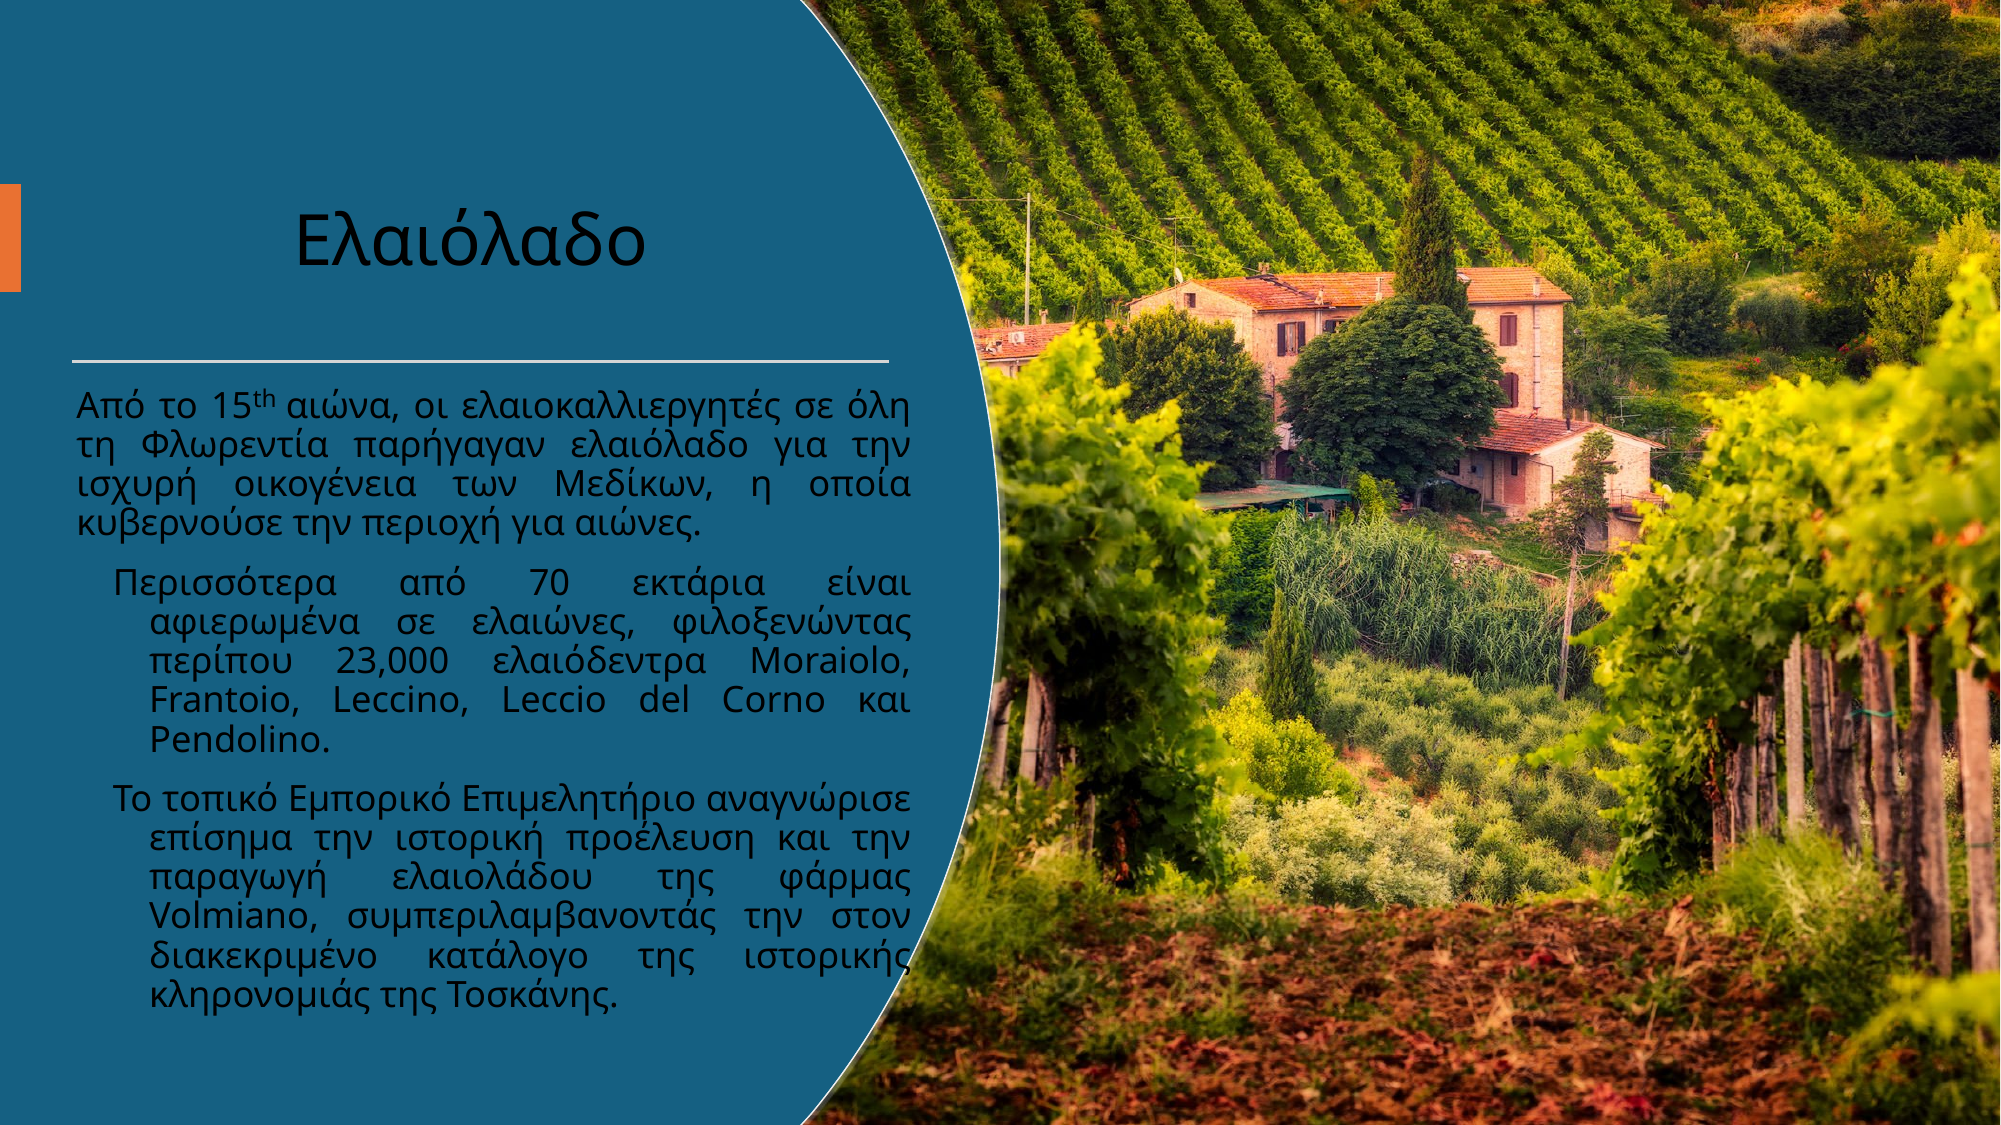

# Ελαιόλαδο
Από το 15th αιώνα, οι ελαιοκαλλιεργητές σε όλη τη Φλωρεντία παρήγαγαν ελαιόλαδο για την ισχυρή οικογένεια των Μεδίκων, η οποία κυβερνούσε την περιοχή για αιώνες.
Περισσότερα από 70 εκτάρια είναι αφιερωμένα σε ελαιώνες, φιλοξενώντας περίπου 23,000 ελαιόδεντρα Moraiolo, Frantoio, Leccino, Leccio del Corno και Pendolino.
Το τοπικό Εμπορικό Επιμελητήριο αναγνώρισε επίσημα την ιστορική προέλευση και την παραγωγή ελαιολάδου της φάρμας Volmiano, συμπεριλαμβανοντάς την στον διακεκριμένο κατάλογο της ιστορικής κληρονομιάς της Τοσκάνης.